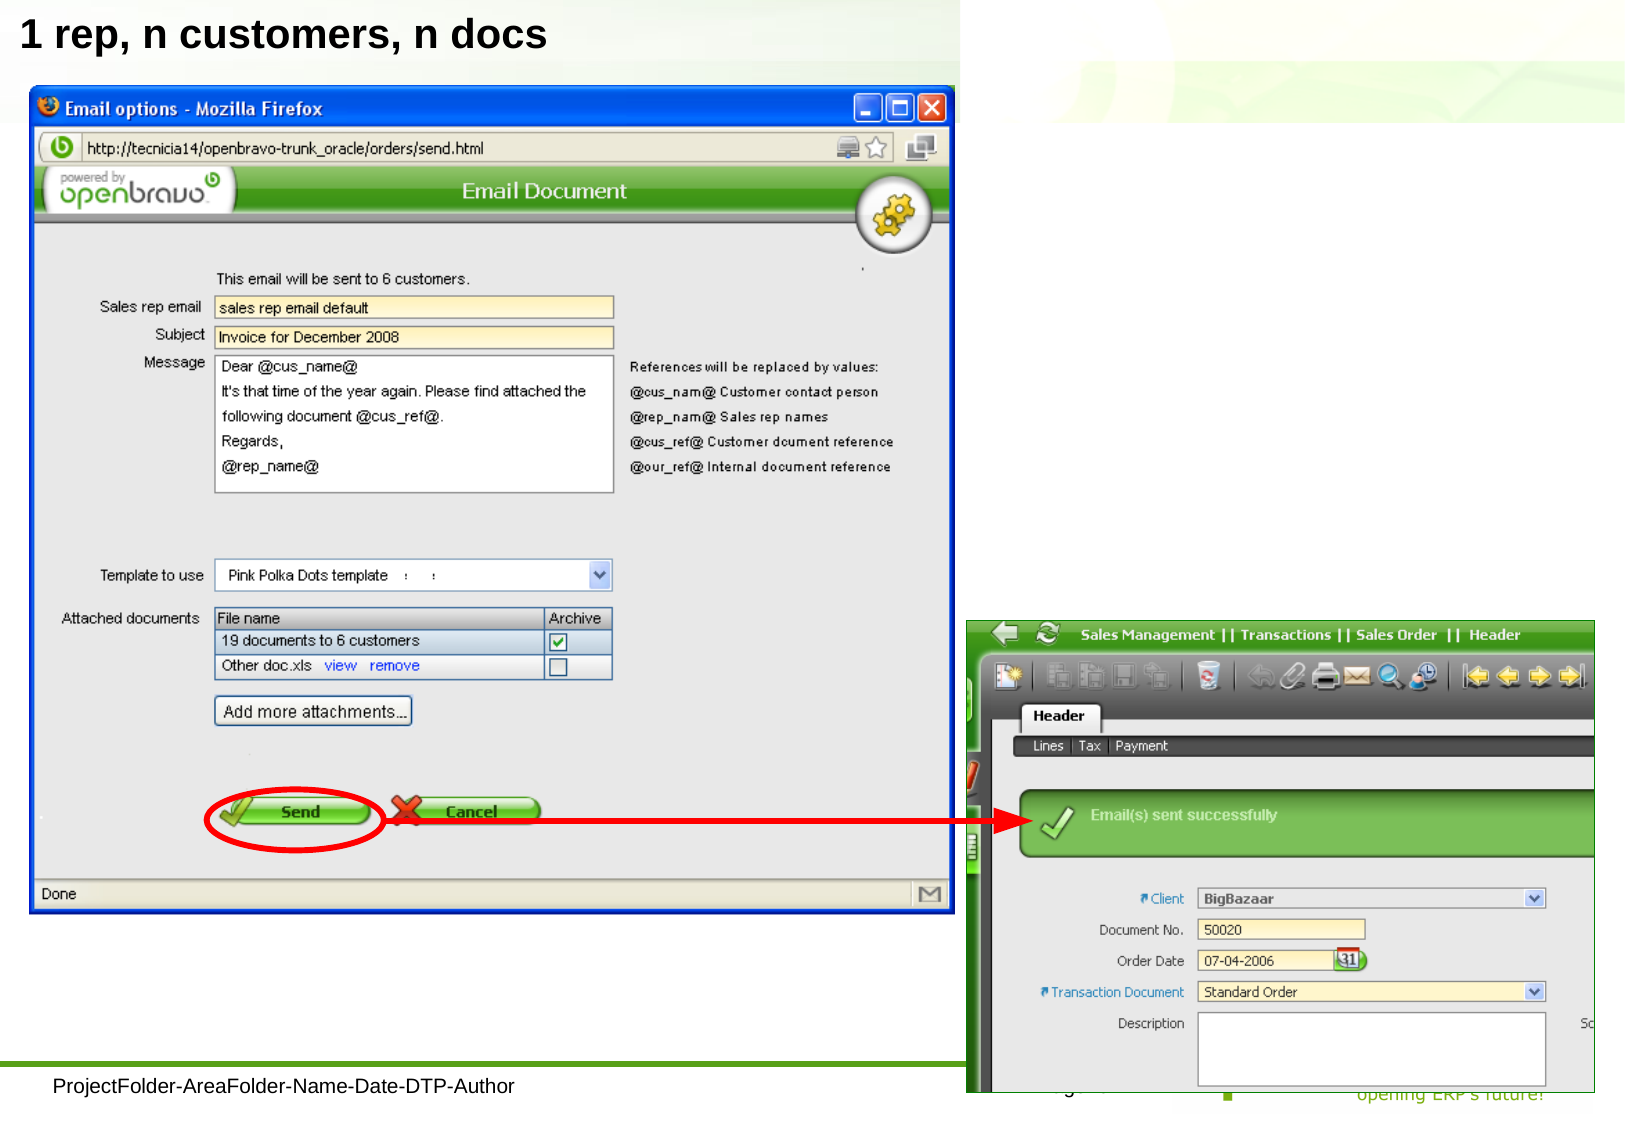

# 1 rep, n customers, n docs